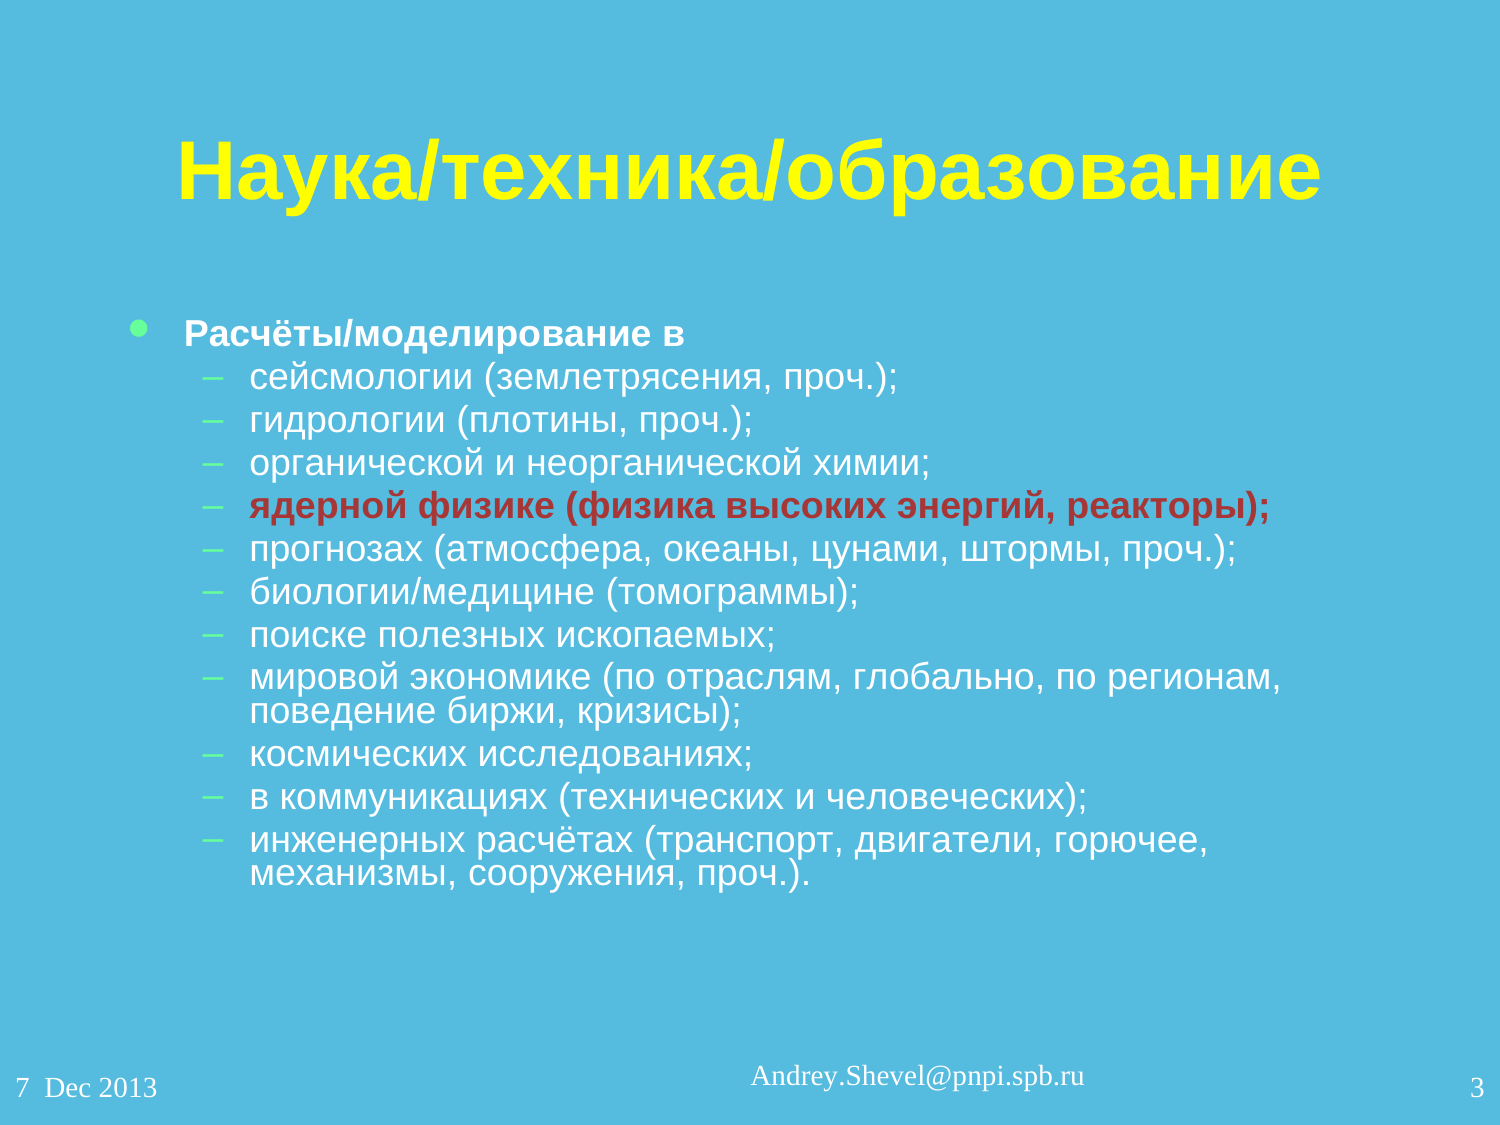

# Наука/техника/образование
Расчёты/моделирование в
сейсмологии (землетрясения, проч.);
гидрологии (плотины, проч.);
органической и неорганической химии;
ядерной физике (физика высоких энергий, реакторы);
прогнозах (атмосфера, океаны, цунами, штормы, проч.);
биологии/медицине (томограммы);
поиске полезных ископаемых;
мировой экономике (по отраслям, глобально, по регионам, поведение биржи, кризисы);
космических исследованиях;
в коммуникациях (технических и человеческих);
инженерных расчётах (транспорт, двигатели, горючее, механизмы, сооружения, проч.).
3